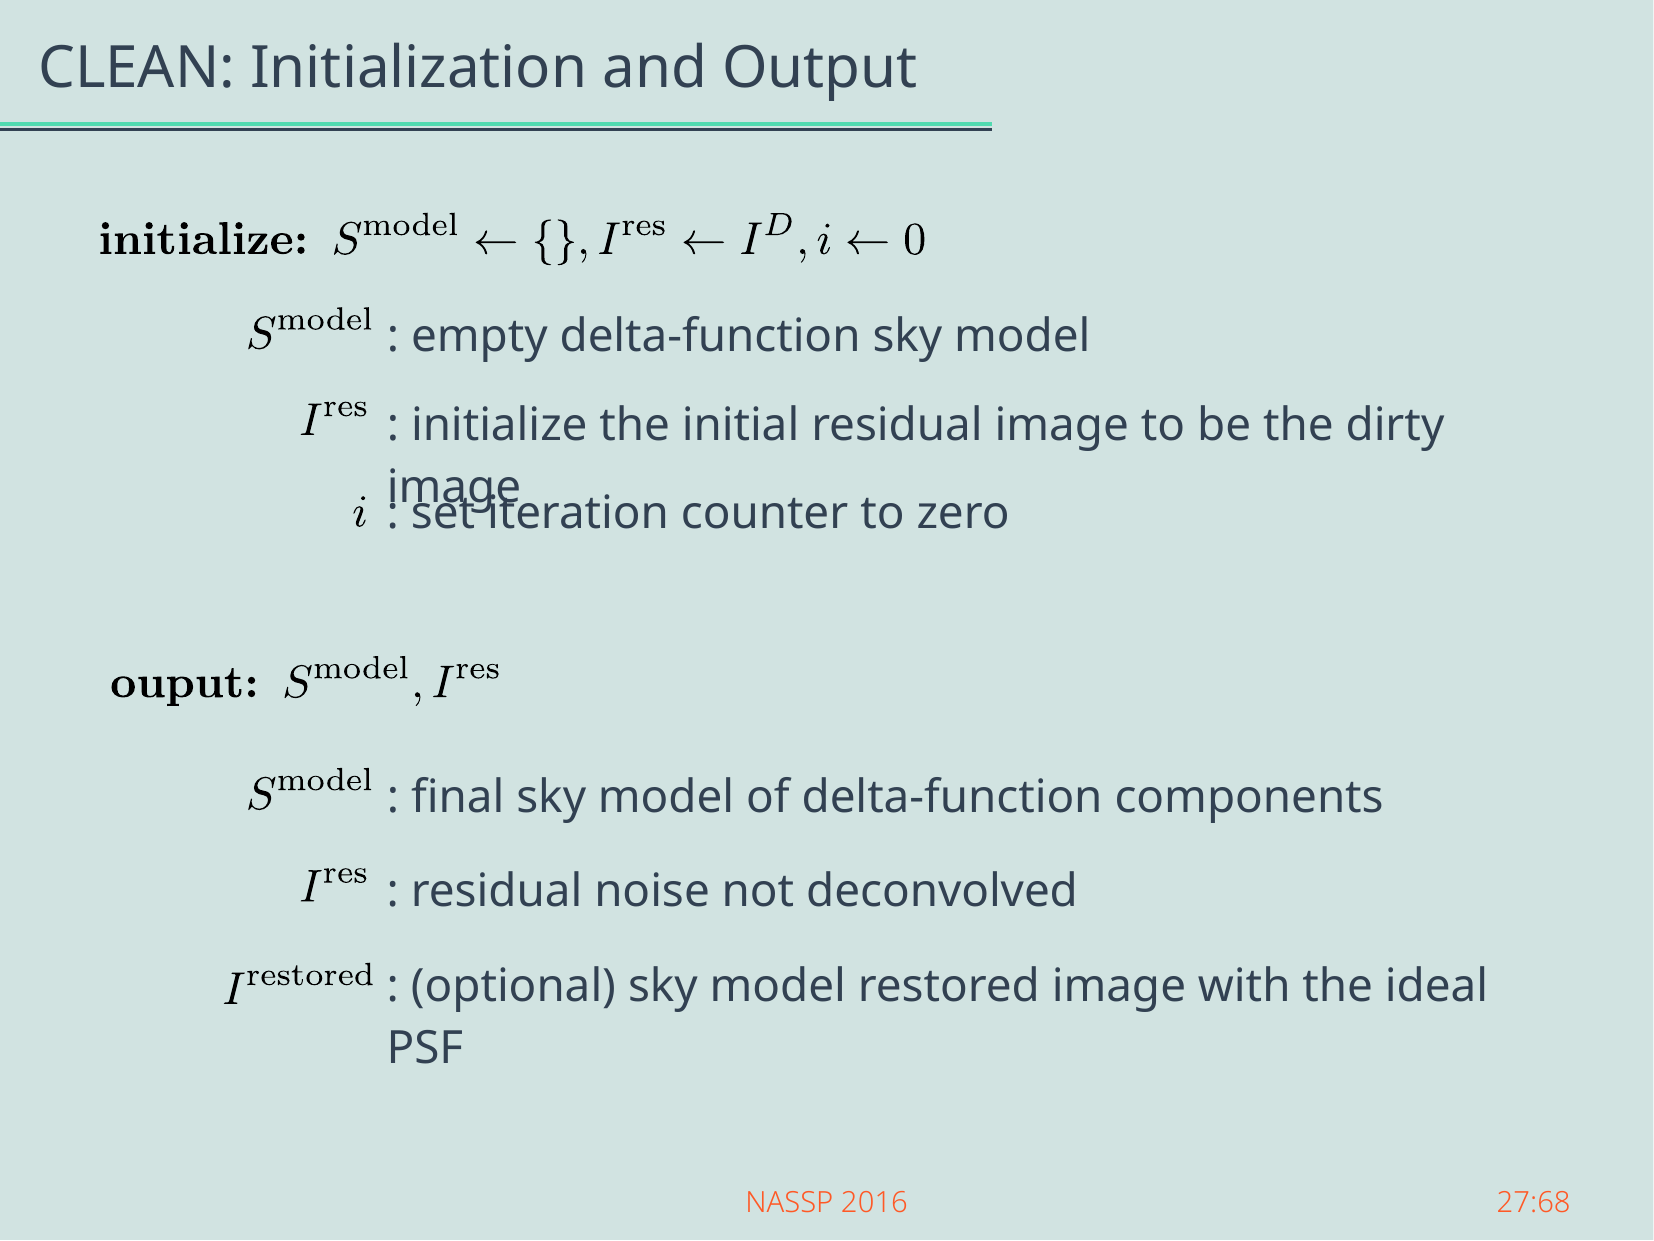

CLEAN: Initialization and Output
: empty delta-function sky model
: initialize the initial residual image to be the dirty image
: set iteration counter to zero
: final sky model of delta-function components
: residual noise not deconvolved
: (optional) sky model restored image with the ideal PSF
NASSP 2016
27